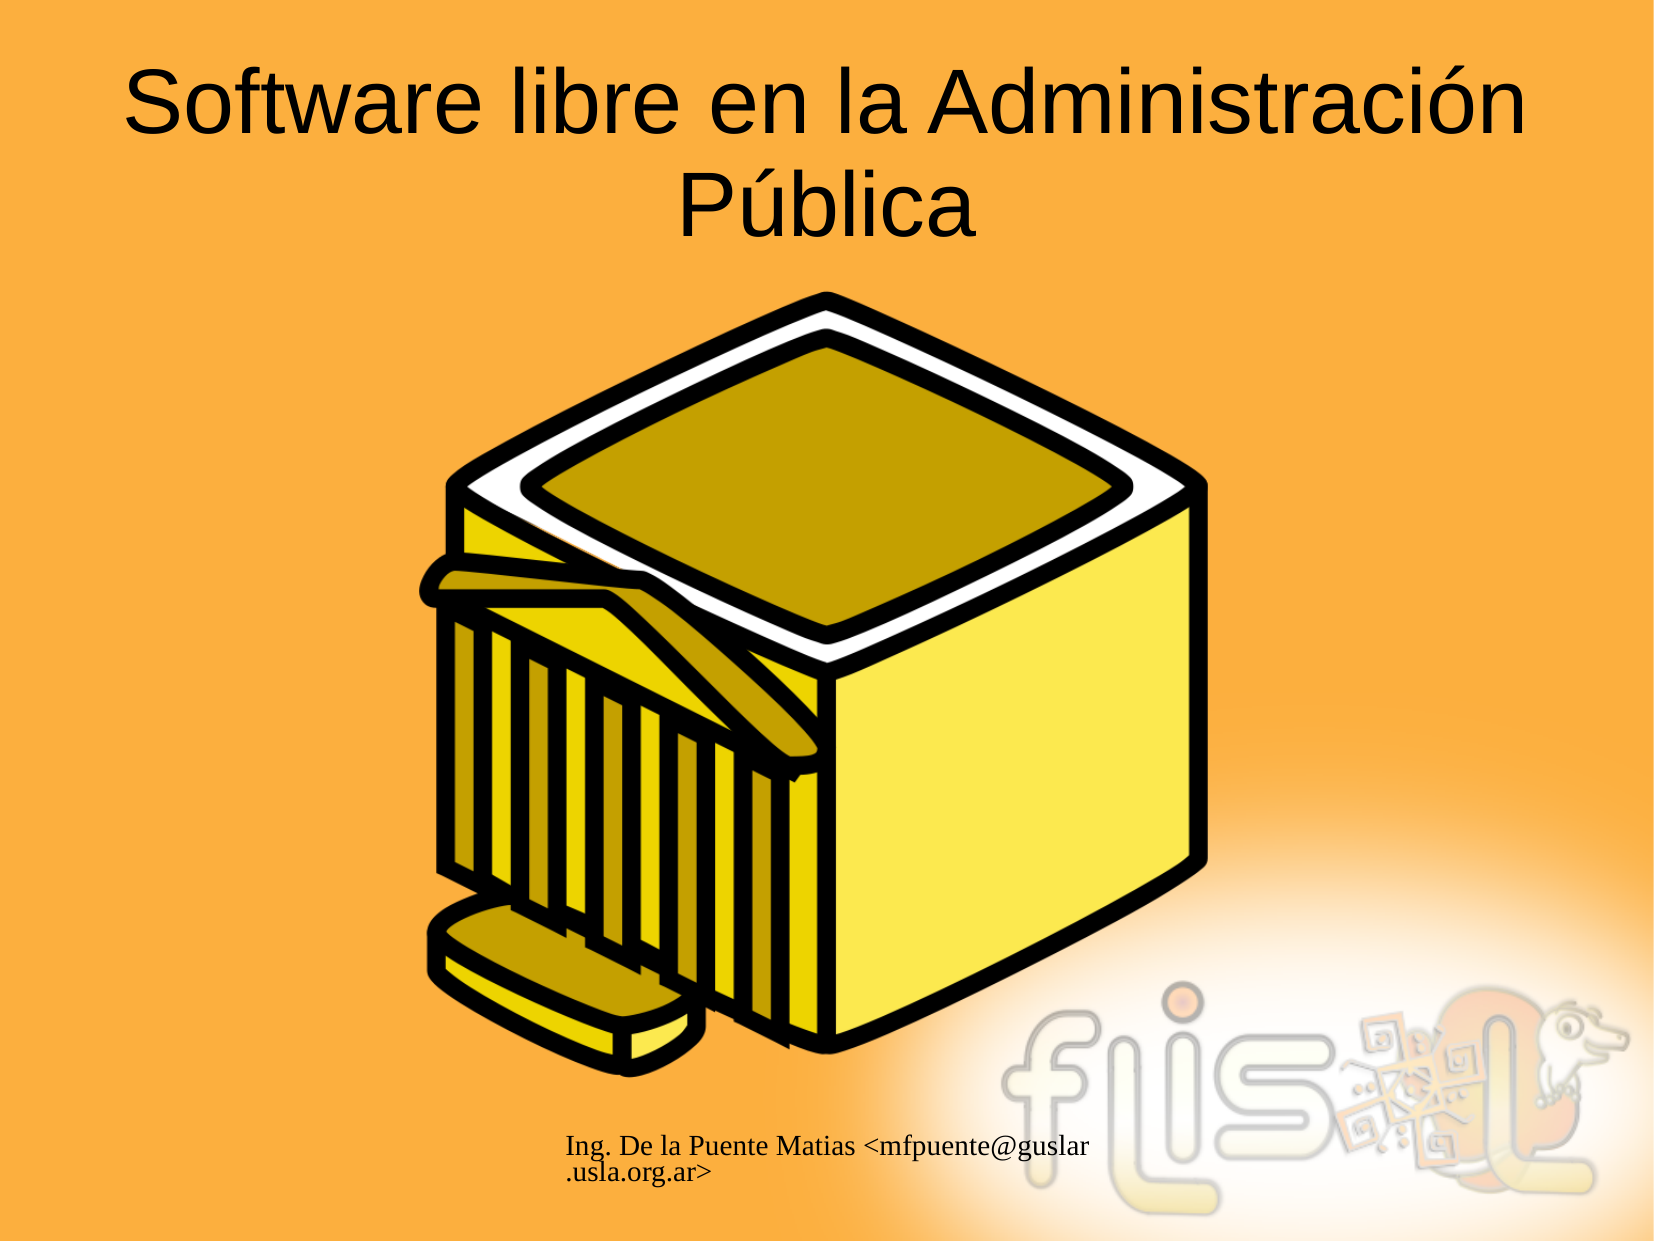

# Software libre en la Administración Pública
Ing. De la Puente Matias <mfpuente@guslar.usla.org.ar>